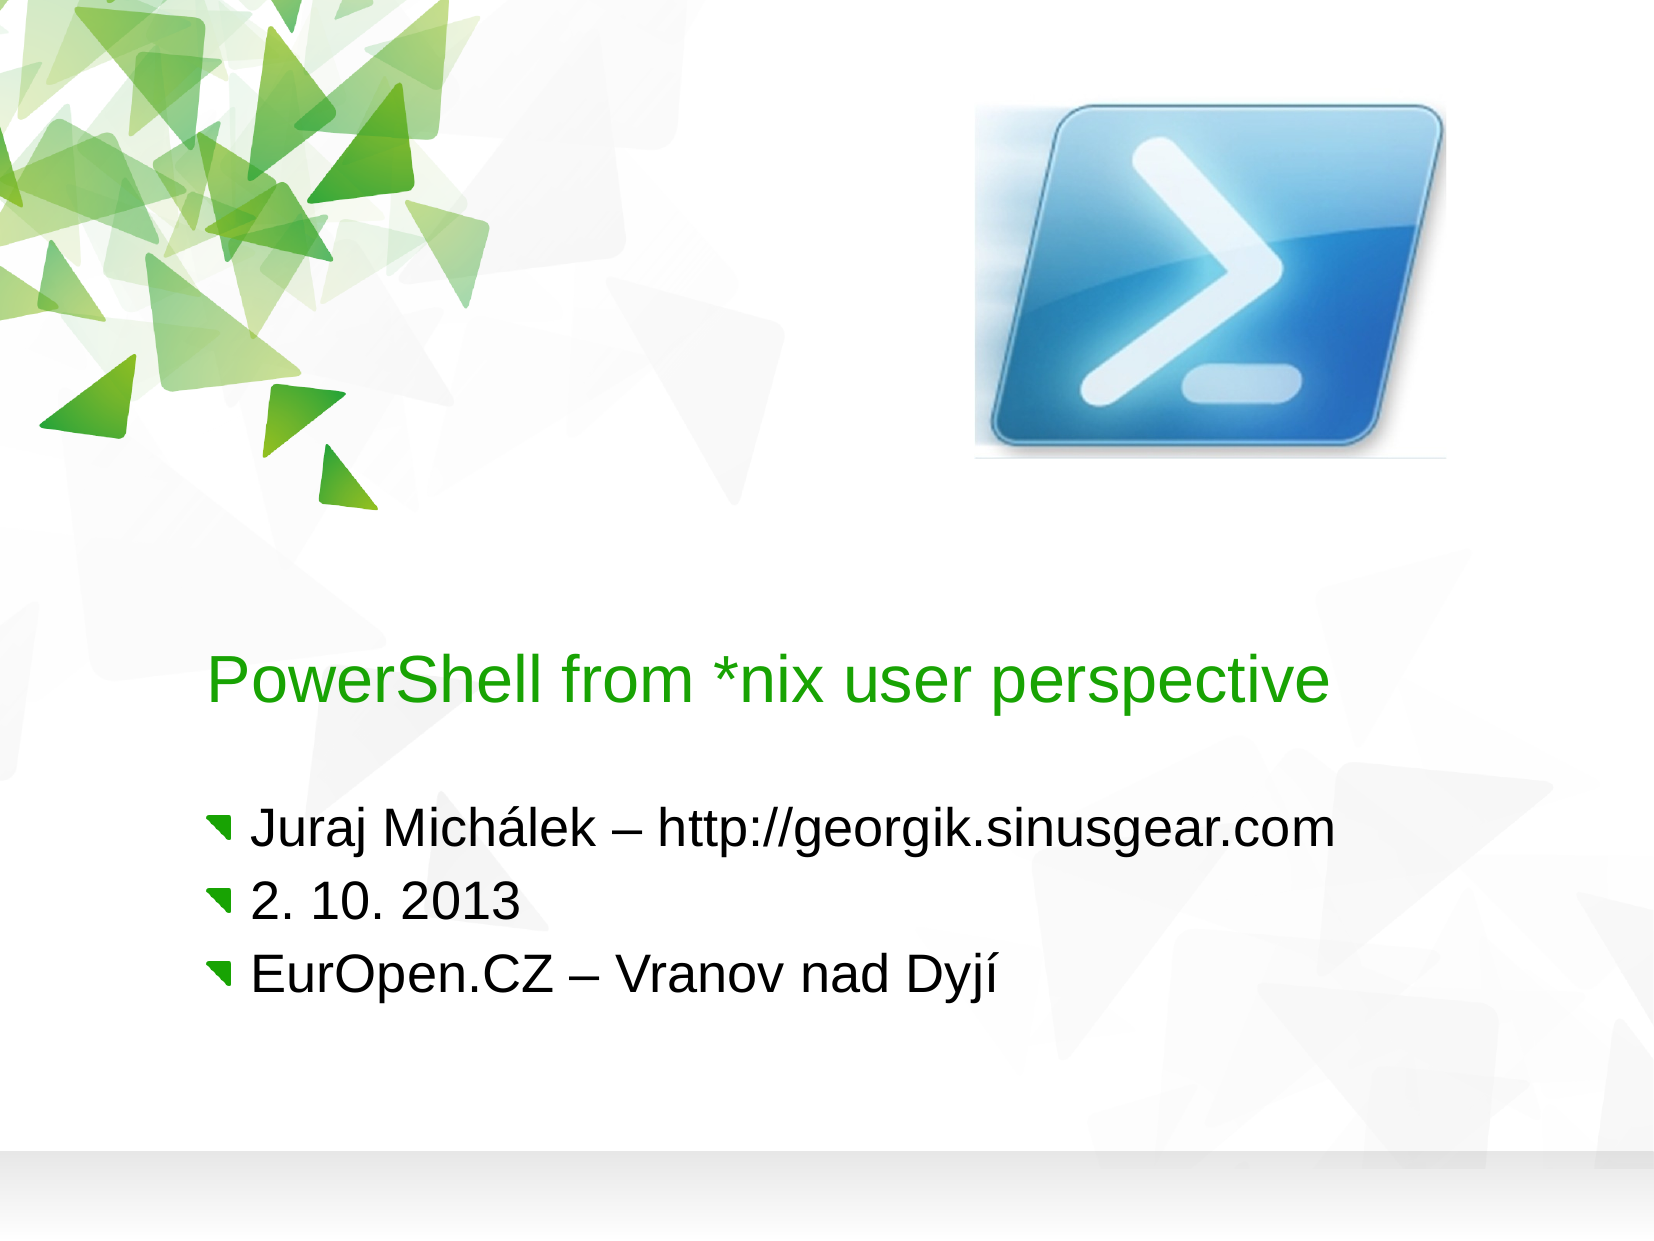

# PowerShell from *nix user perspective
Juraj Michálek – http://georgik.sinusgear.com
2. 10. 2013
EurOpen.CZ – Vranov nad Dyjí